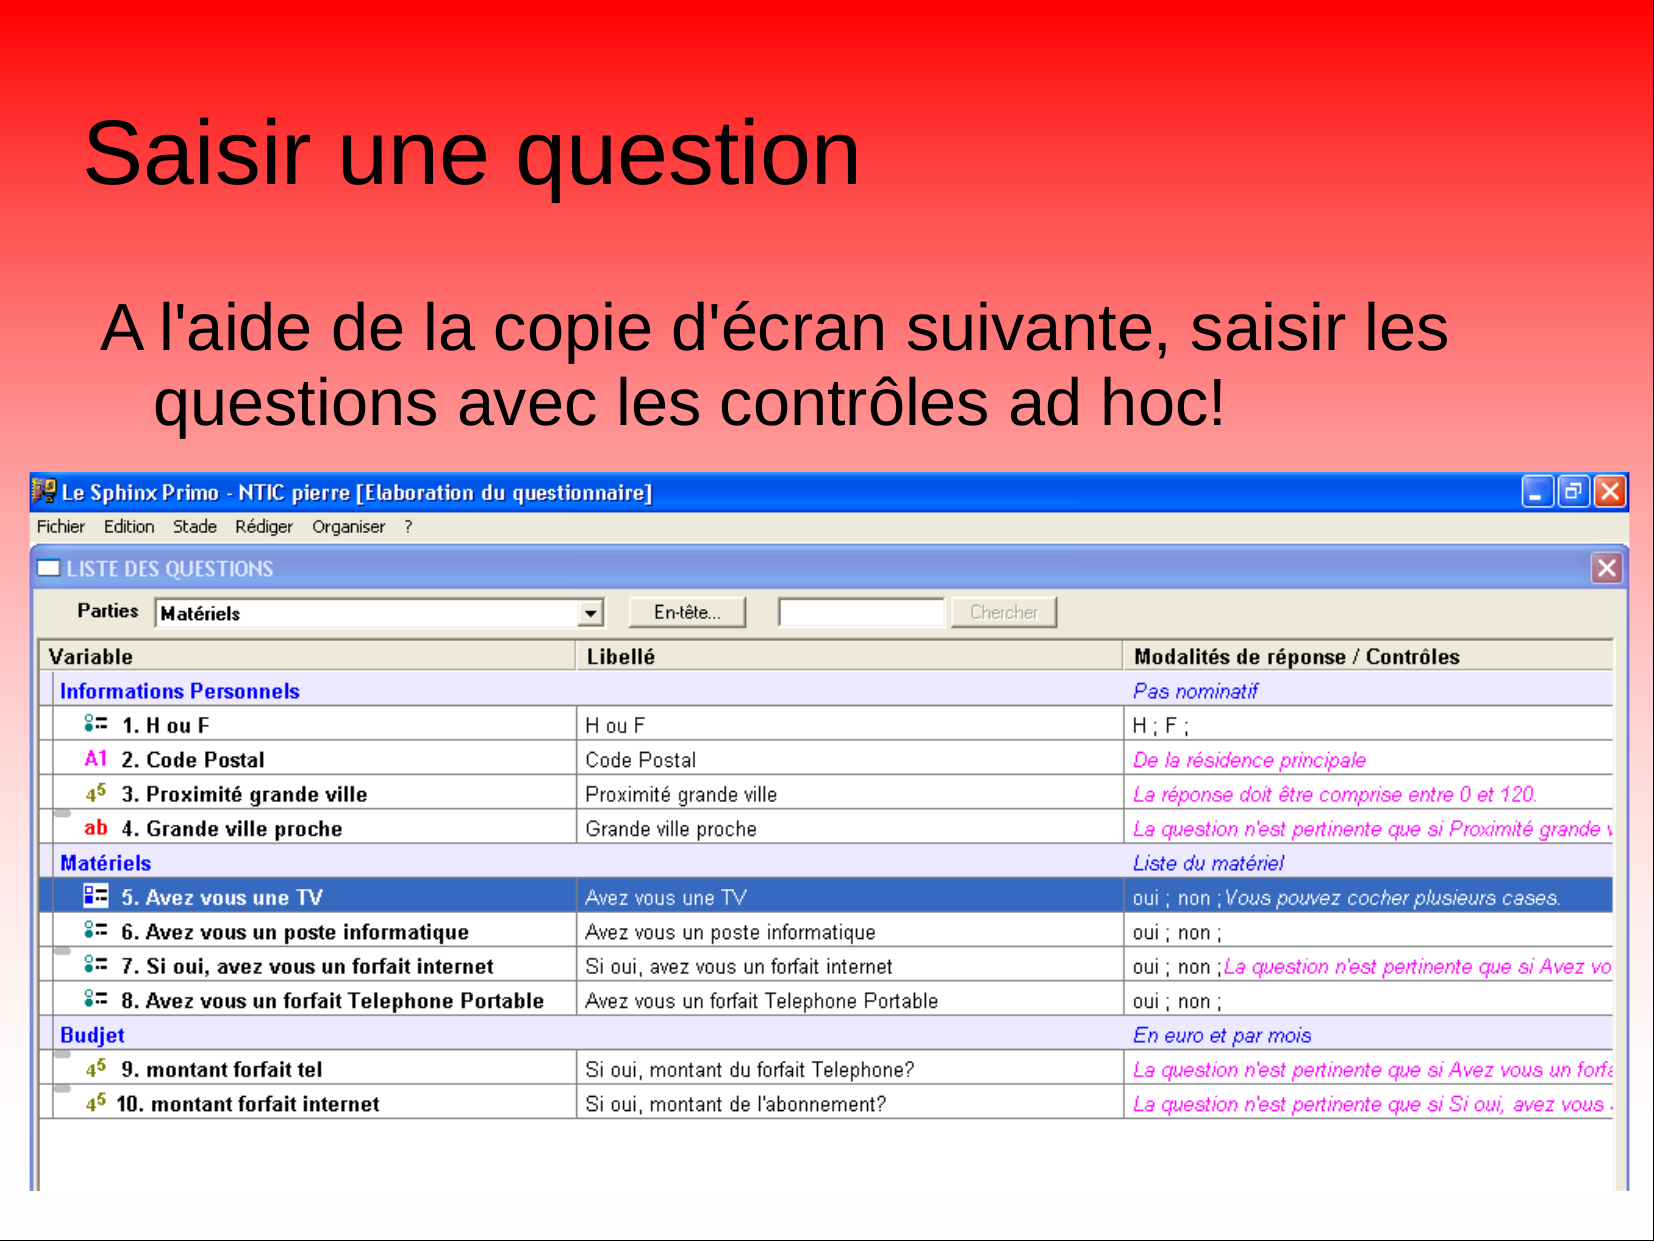

# Saisir une question
A l'aide de la copie d'écran suivante, saisir les questions avec les contrôles ad hoc!